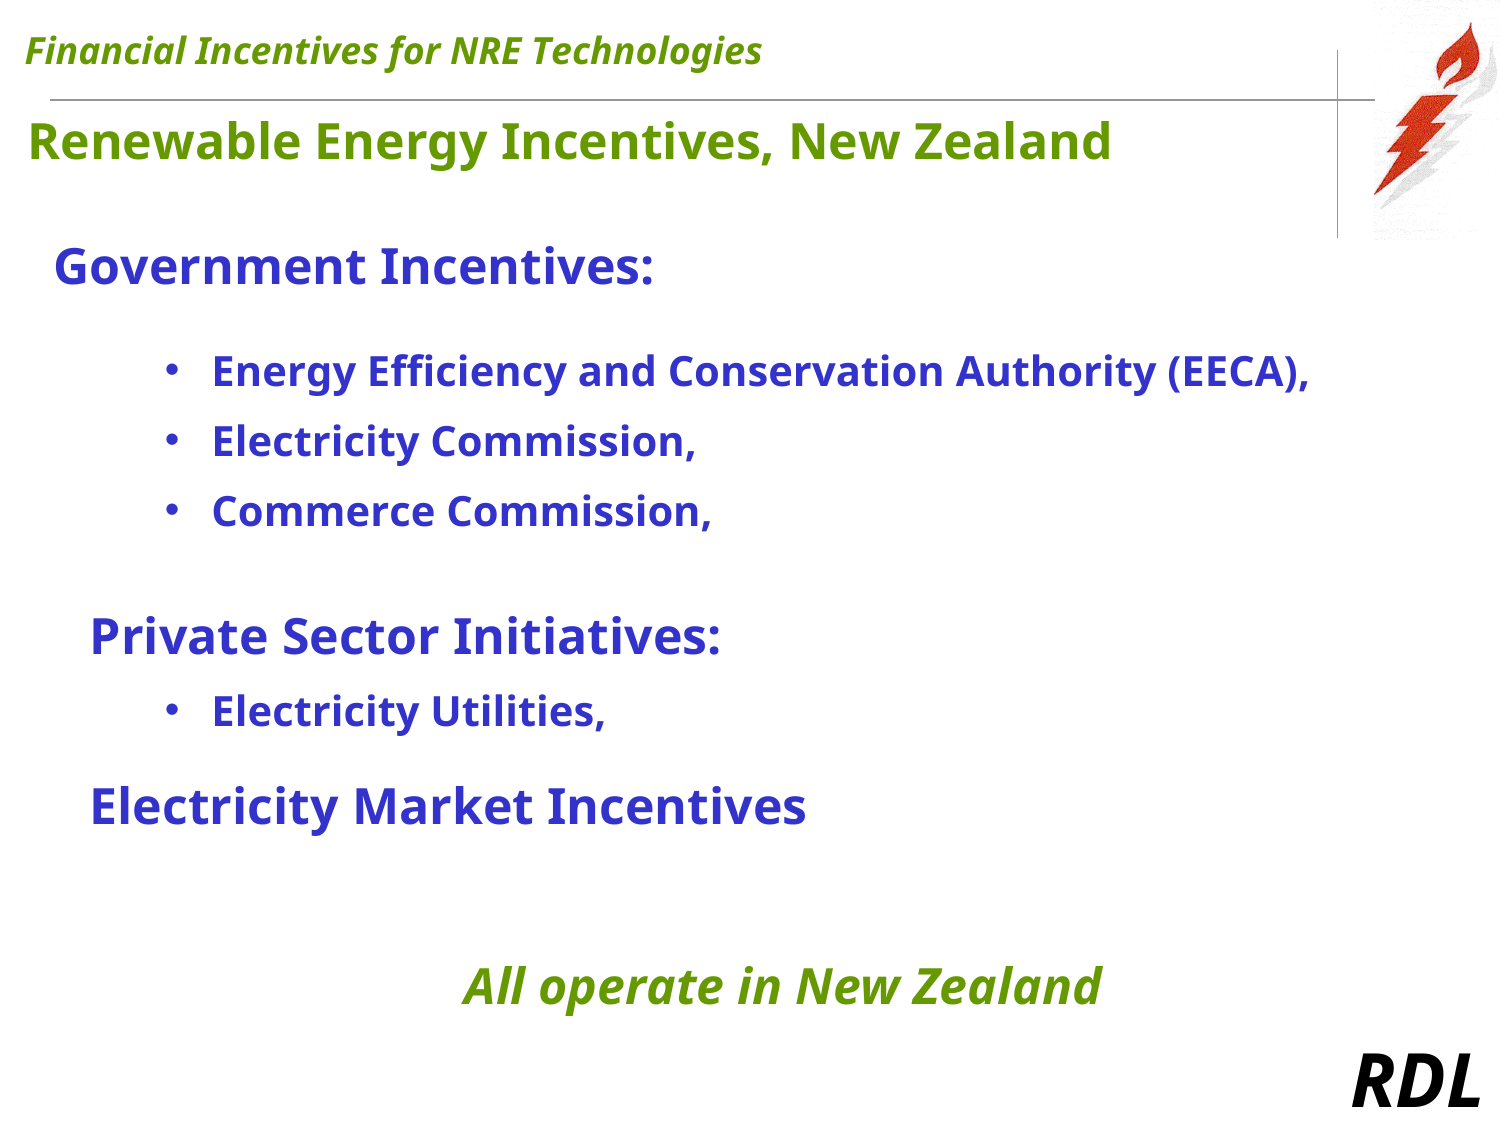

# Financial Incentives for NRE Technologies
 Renewable Energy Incentives, New Zealand
 Government Incentives:
 Energy Efficiency and Conservation Authority (EECA),
 Electricity Commission,
 Commerce Commission,
Private Sector Initiatives:
 Electricity Utilities,
Electricity Market Incentives
	All operate in New Zealand
RDL